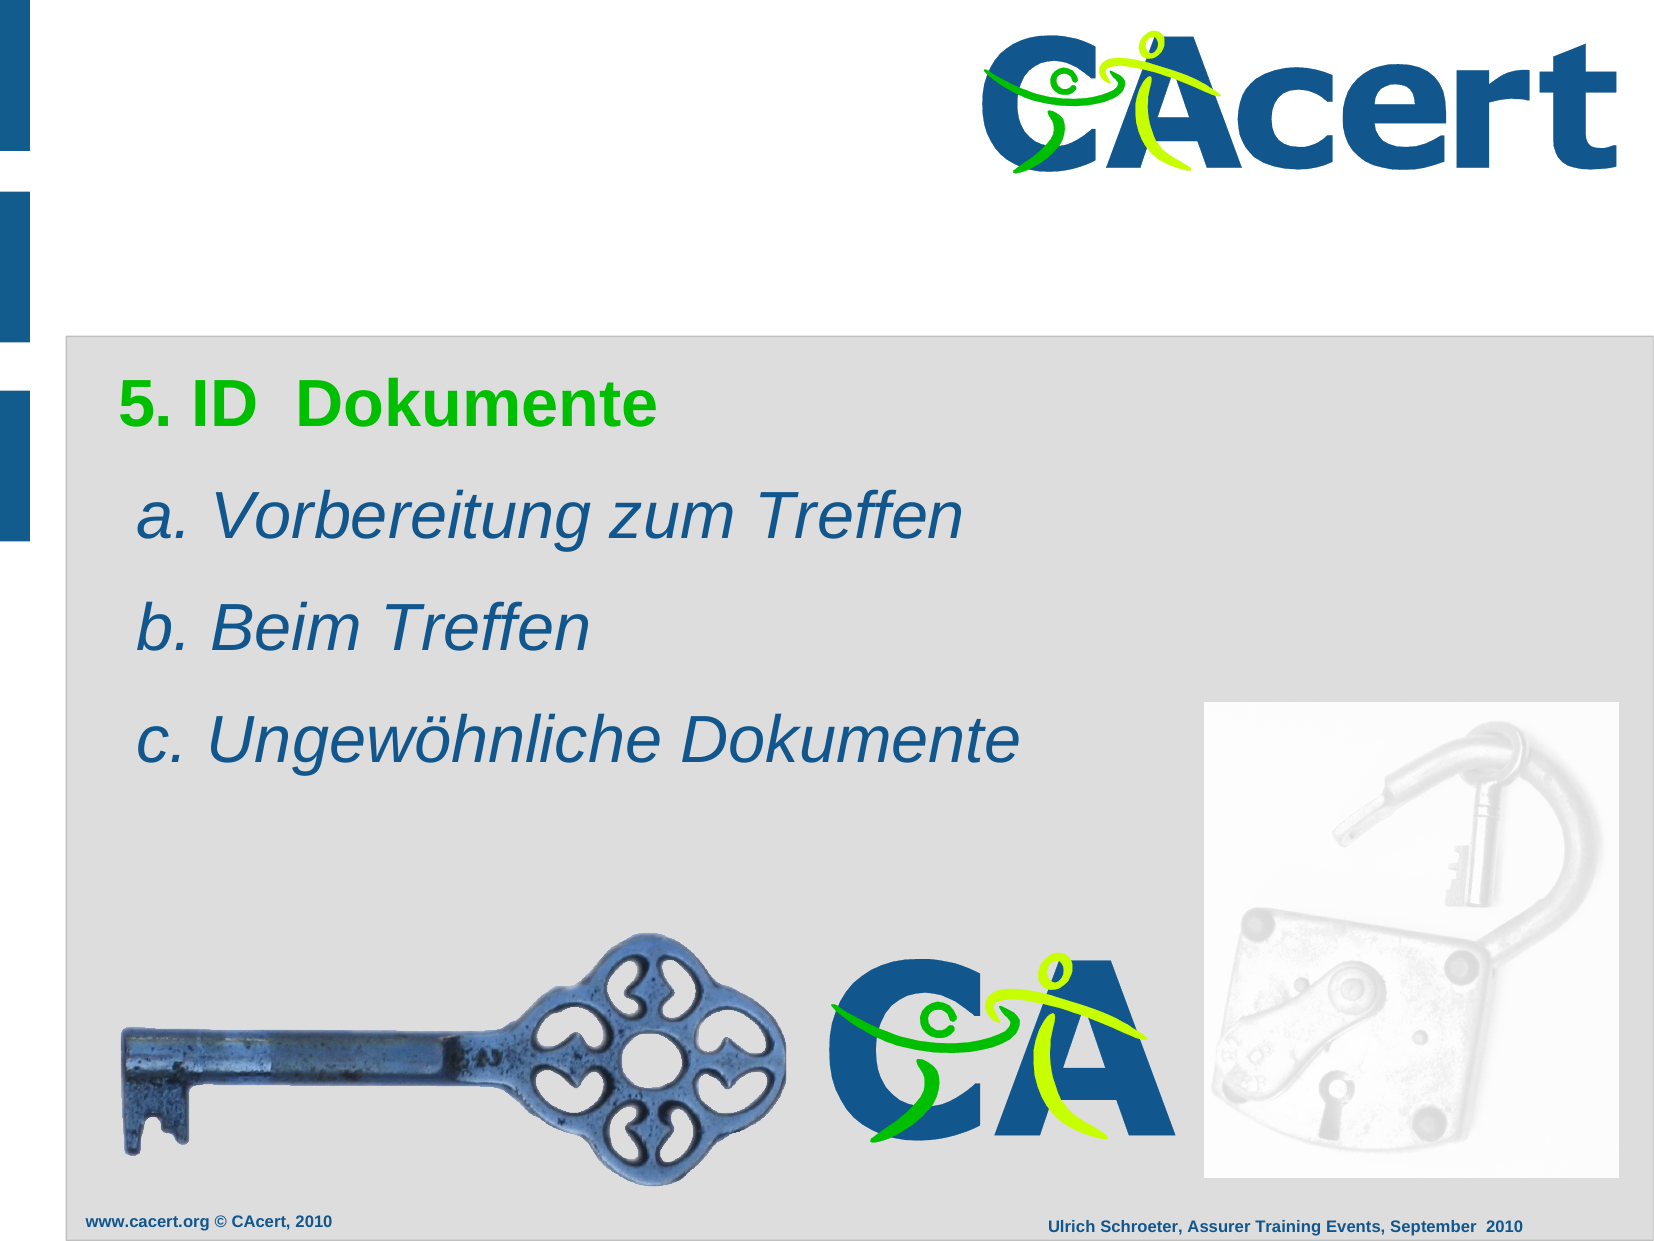

# 5. ID Dokumente a. Vorbereitung zum Treffen b. Beim Treffen c. Ungewöhnliche Dokumente